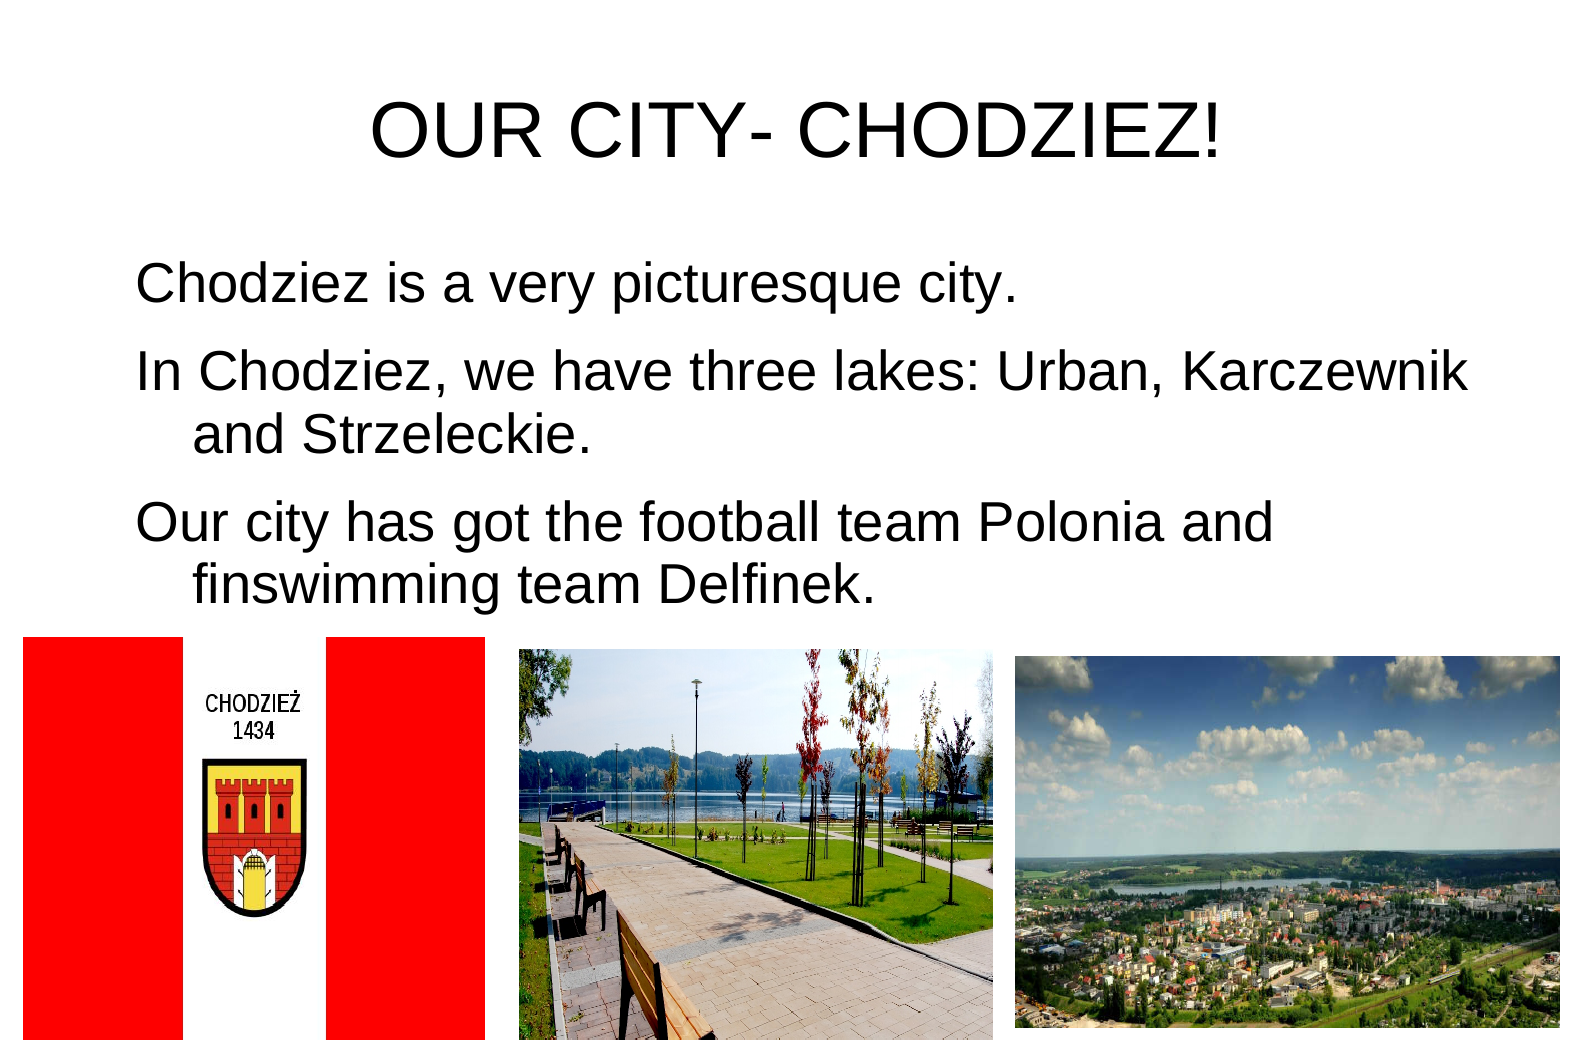

# OUR CITY- CHODZIEZ!
Chodziez is a very picturesque city.
In Chodziez, we have three lakes: Urban, Karczewnik and Strzeleckie.
Our city has got the football team Polonia and finswimming team Delfinek.